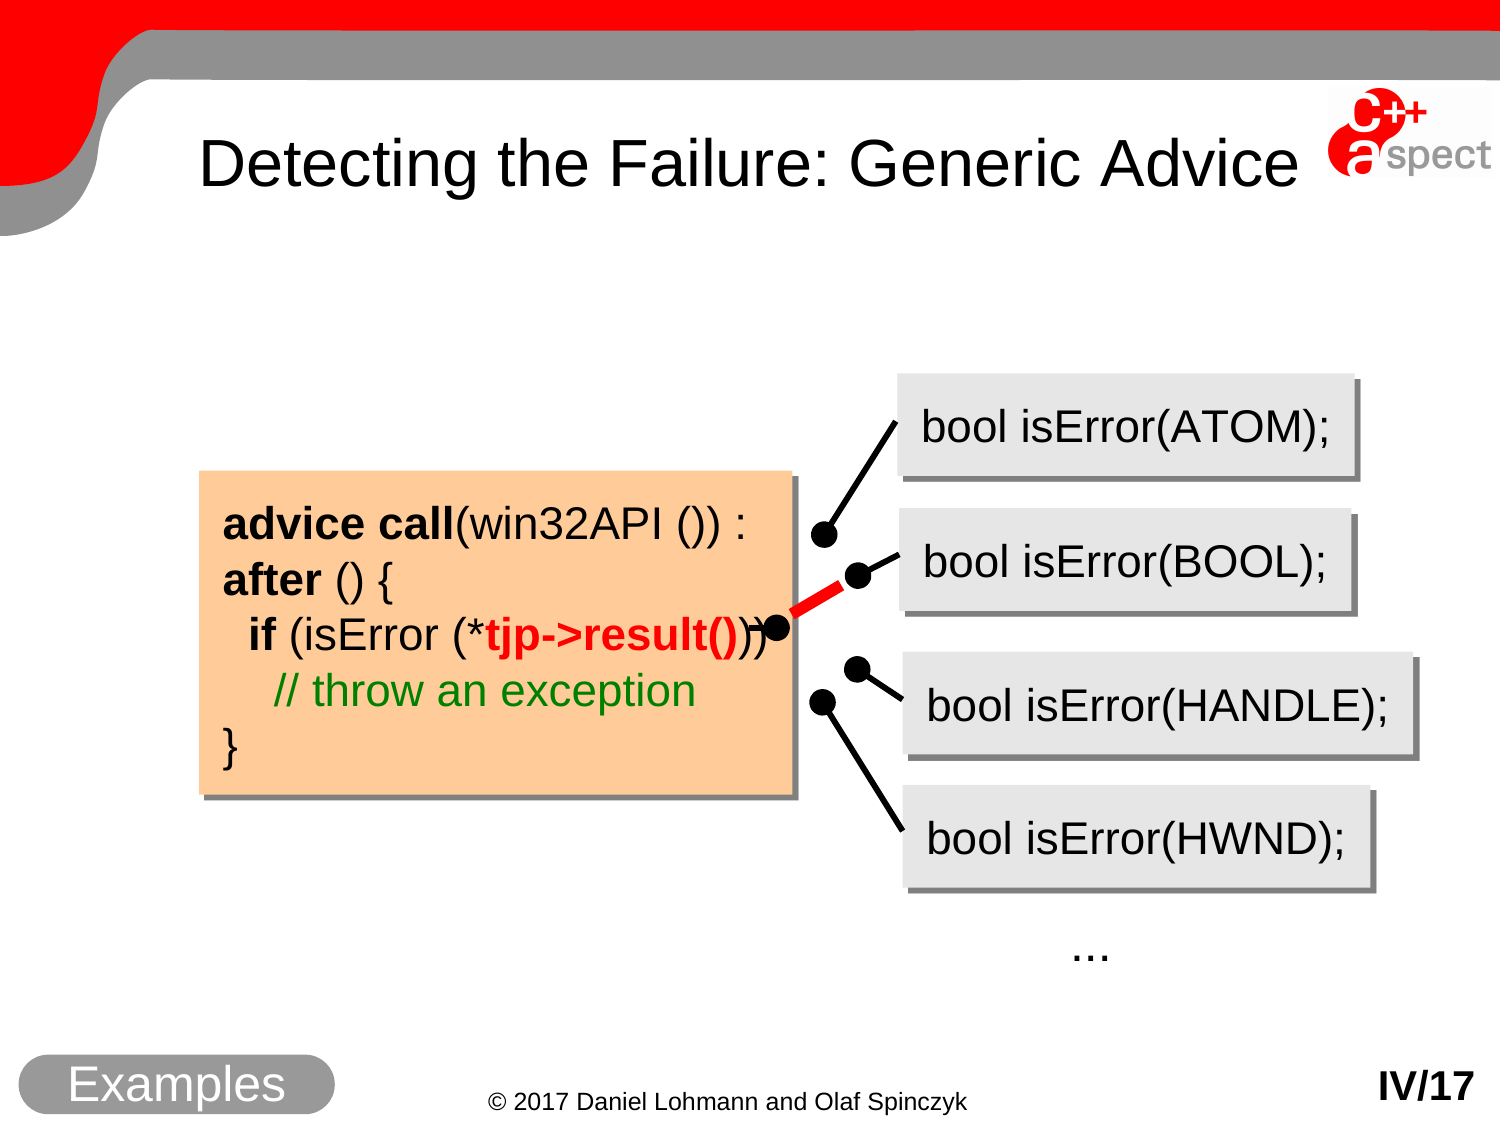

# Detecting the Failure: Generic Advice
bool isError(ATOM);
advice call(win32API ()) :
after () {
 if (isError (*tjp->result()))
 // throw an exception
}
bool isError(BOOL);
bool isError(HANDLE);
bool isError(HWND);
...